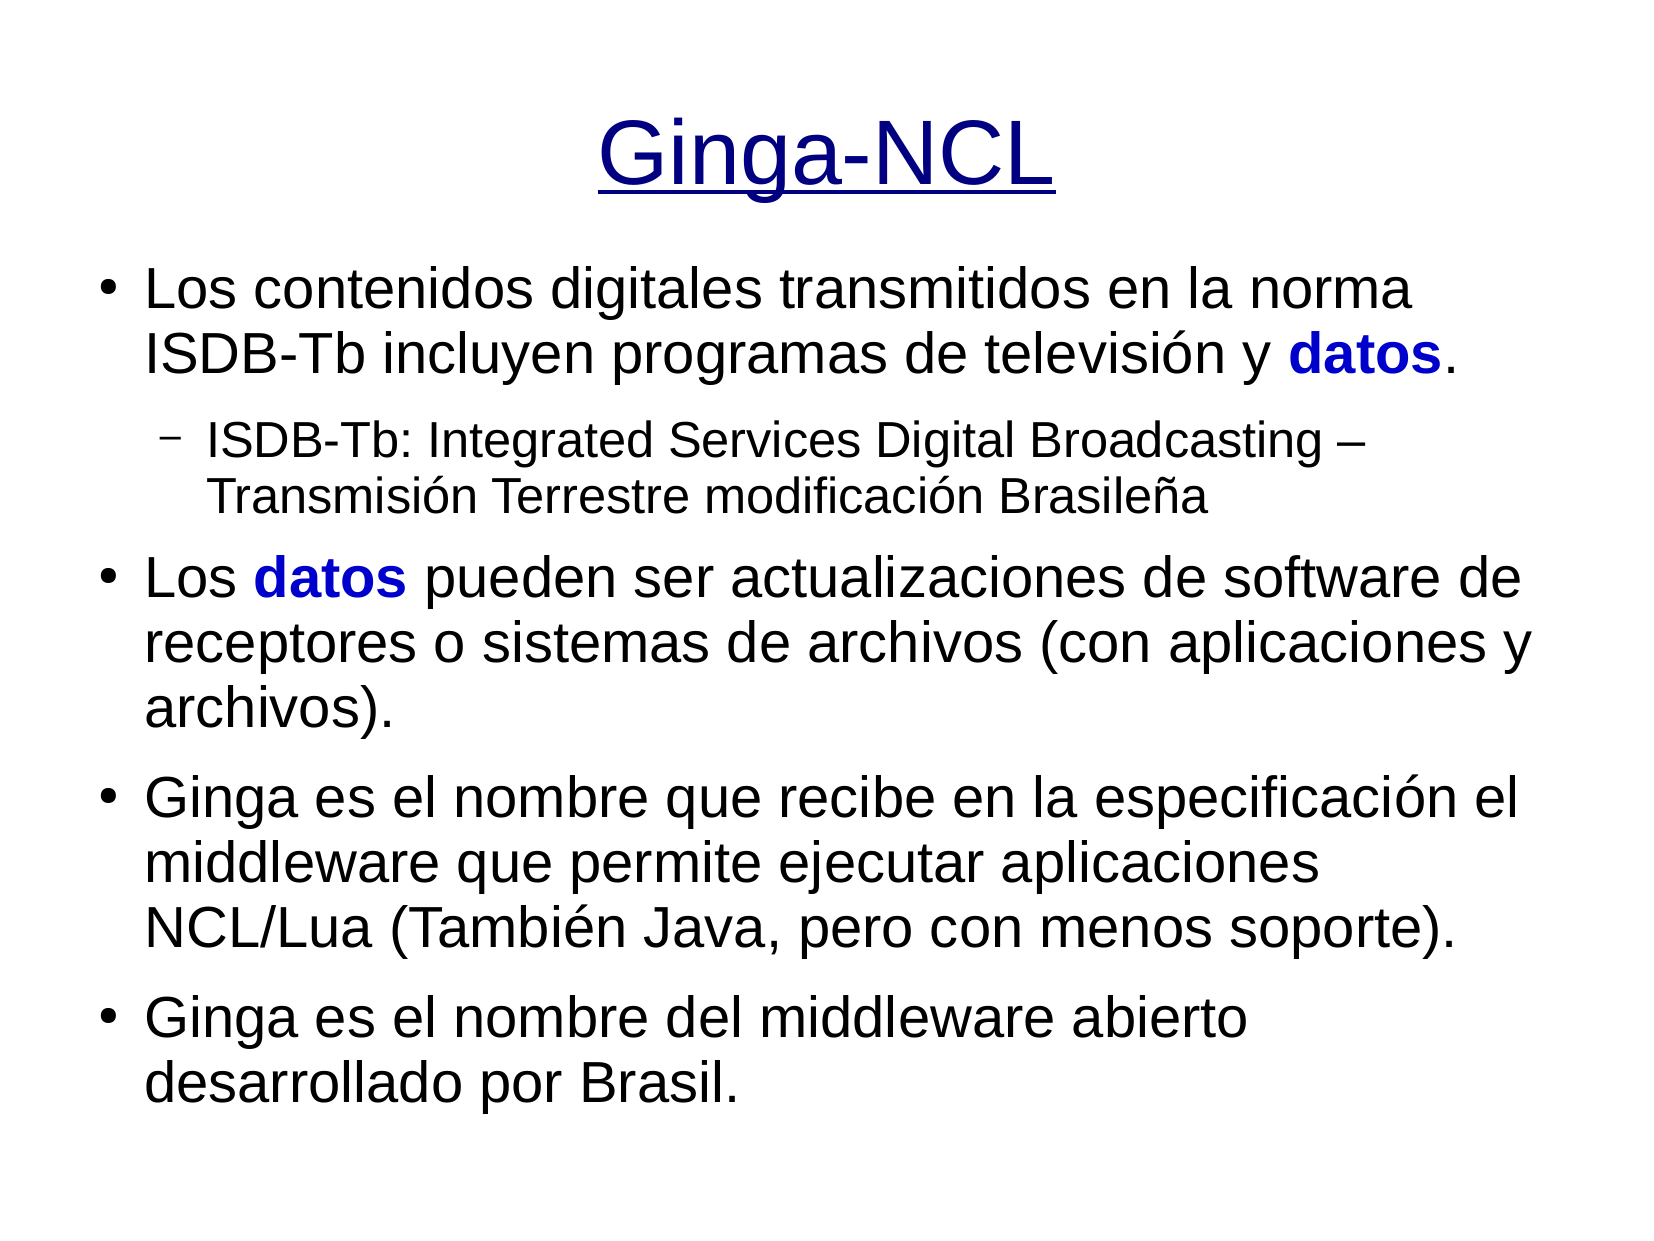

# Ginga-NCL
Los contenidos digitales transmitidos en la norma ISDB-Tb incluyen programas de televisión y datos.
ISDB-Tb: Integrated Services Digital Broadcasting – Transmisión Terrestre modificación Brasileña
Los datos pueden ser actualizaciones de software de receptores o sistemas de archivos (con aplicaciones y archivos).
Ginga es el nombre que recibe en la especificación el middleware que permite ejecutar aplicaciones NCL/Lua (También Java, pero con menos soporte).
Ginga es el nombre del middleware abierto desarrollado por Brasil.